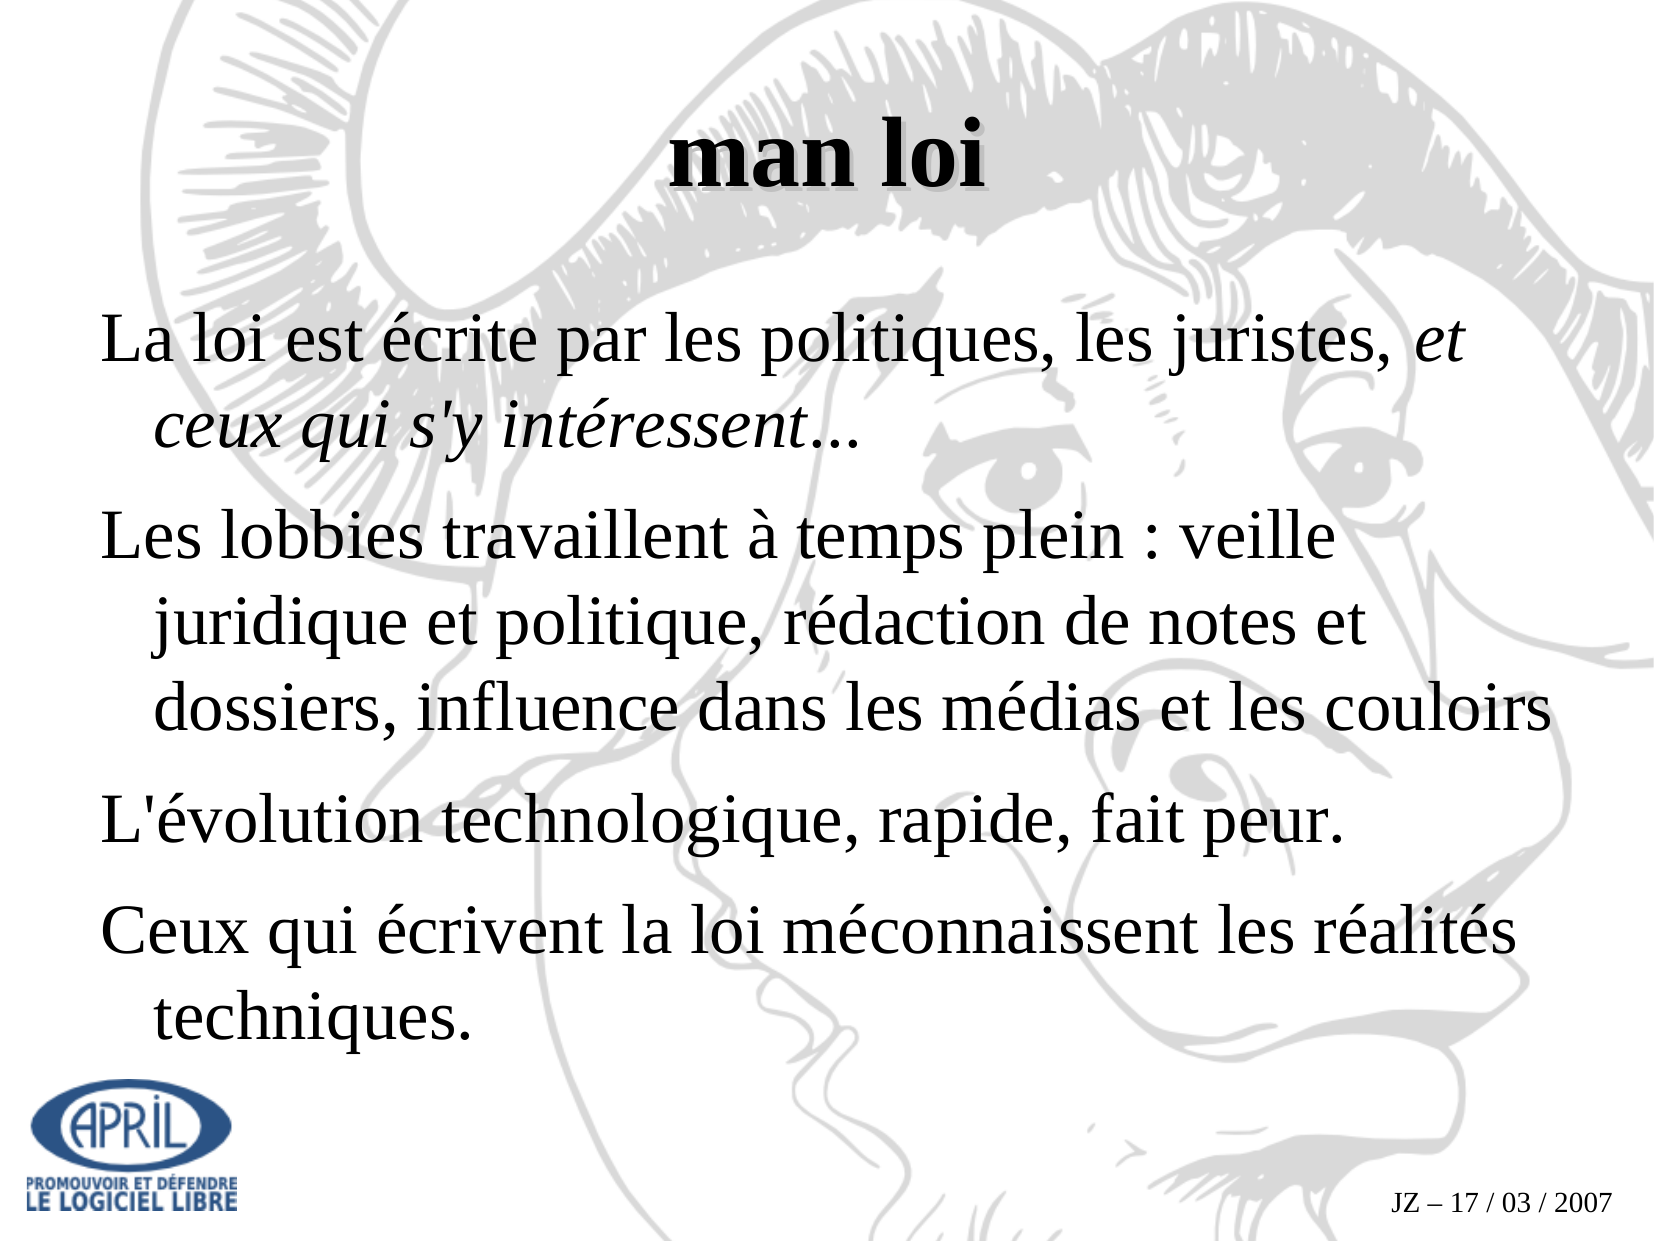

# man loi
La loi est écrite par les politiques, les juristes, et ceux qui s'y intéressent...
Les lobbies travaillent à temps plein : veille juridique et politique, rédaction de notes et dossiers, influence dans les médias et les couloirs
L'évolution technologique, rapide, fait peur.
Ceux qui écrivent la loi méconnaissent les réalités techniques.